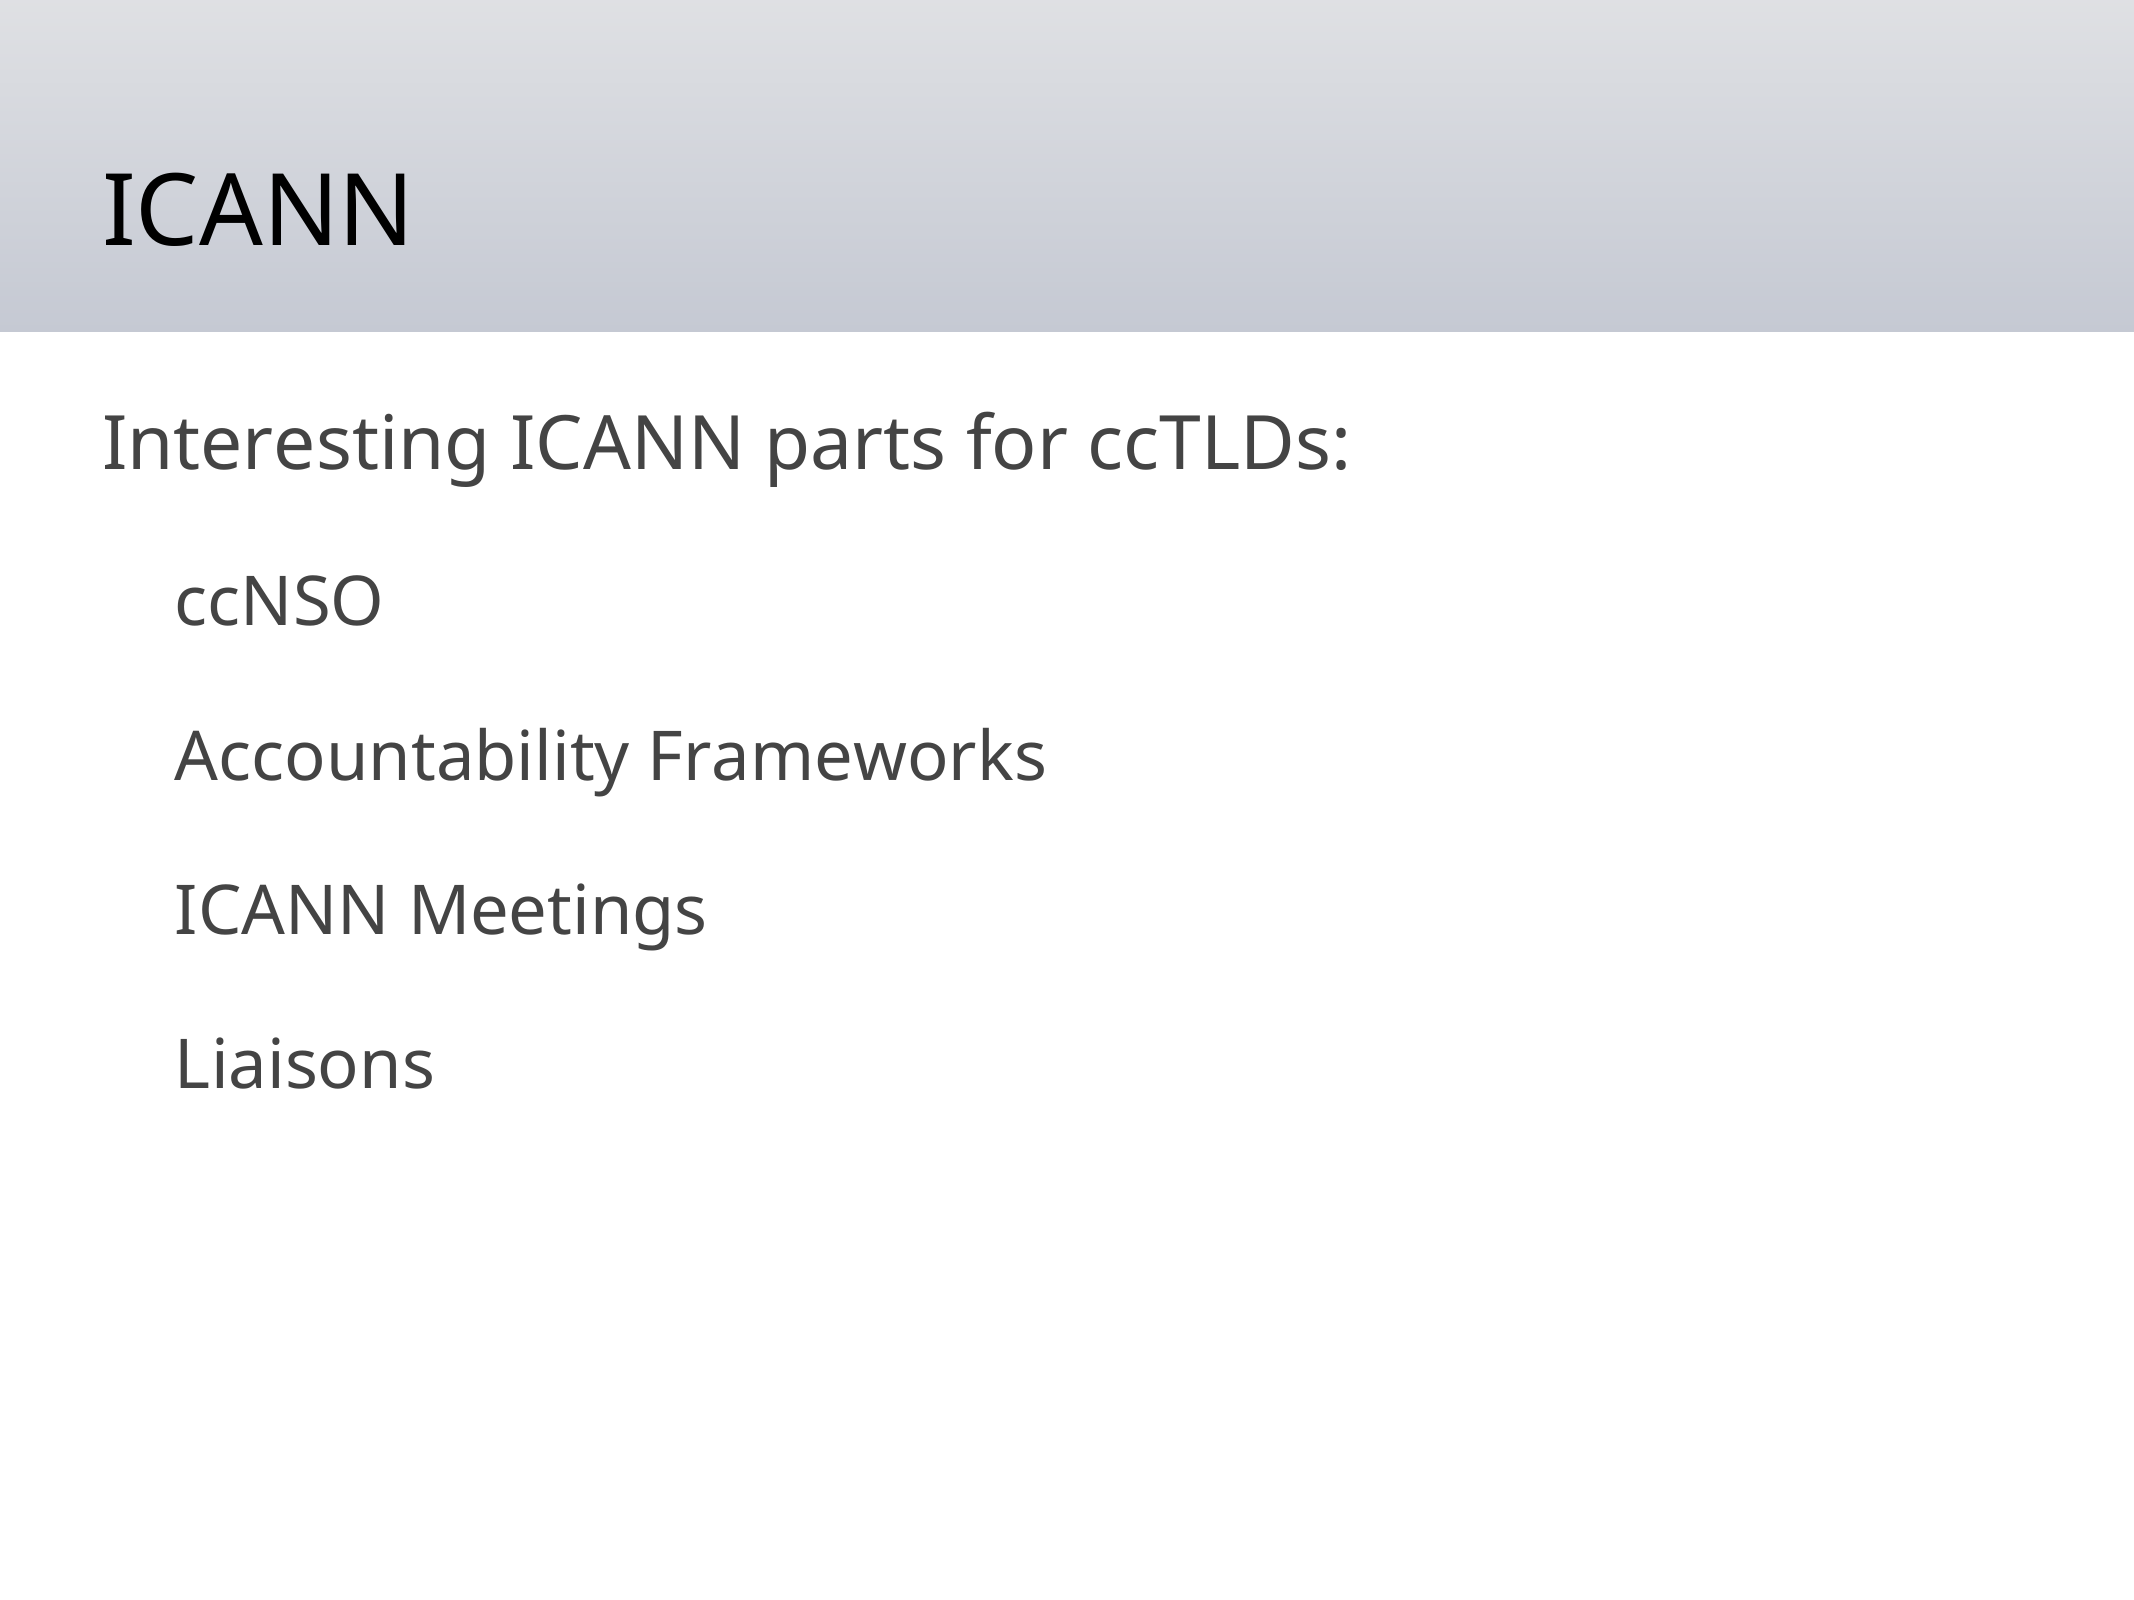

# ICANN
Interesting ICANN parts for ccTLDs:
ccNSO
Accountability Frameworks
ICANN Meetings
Liaisons